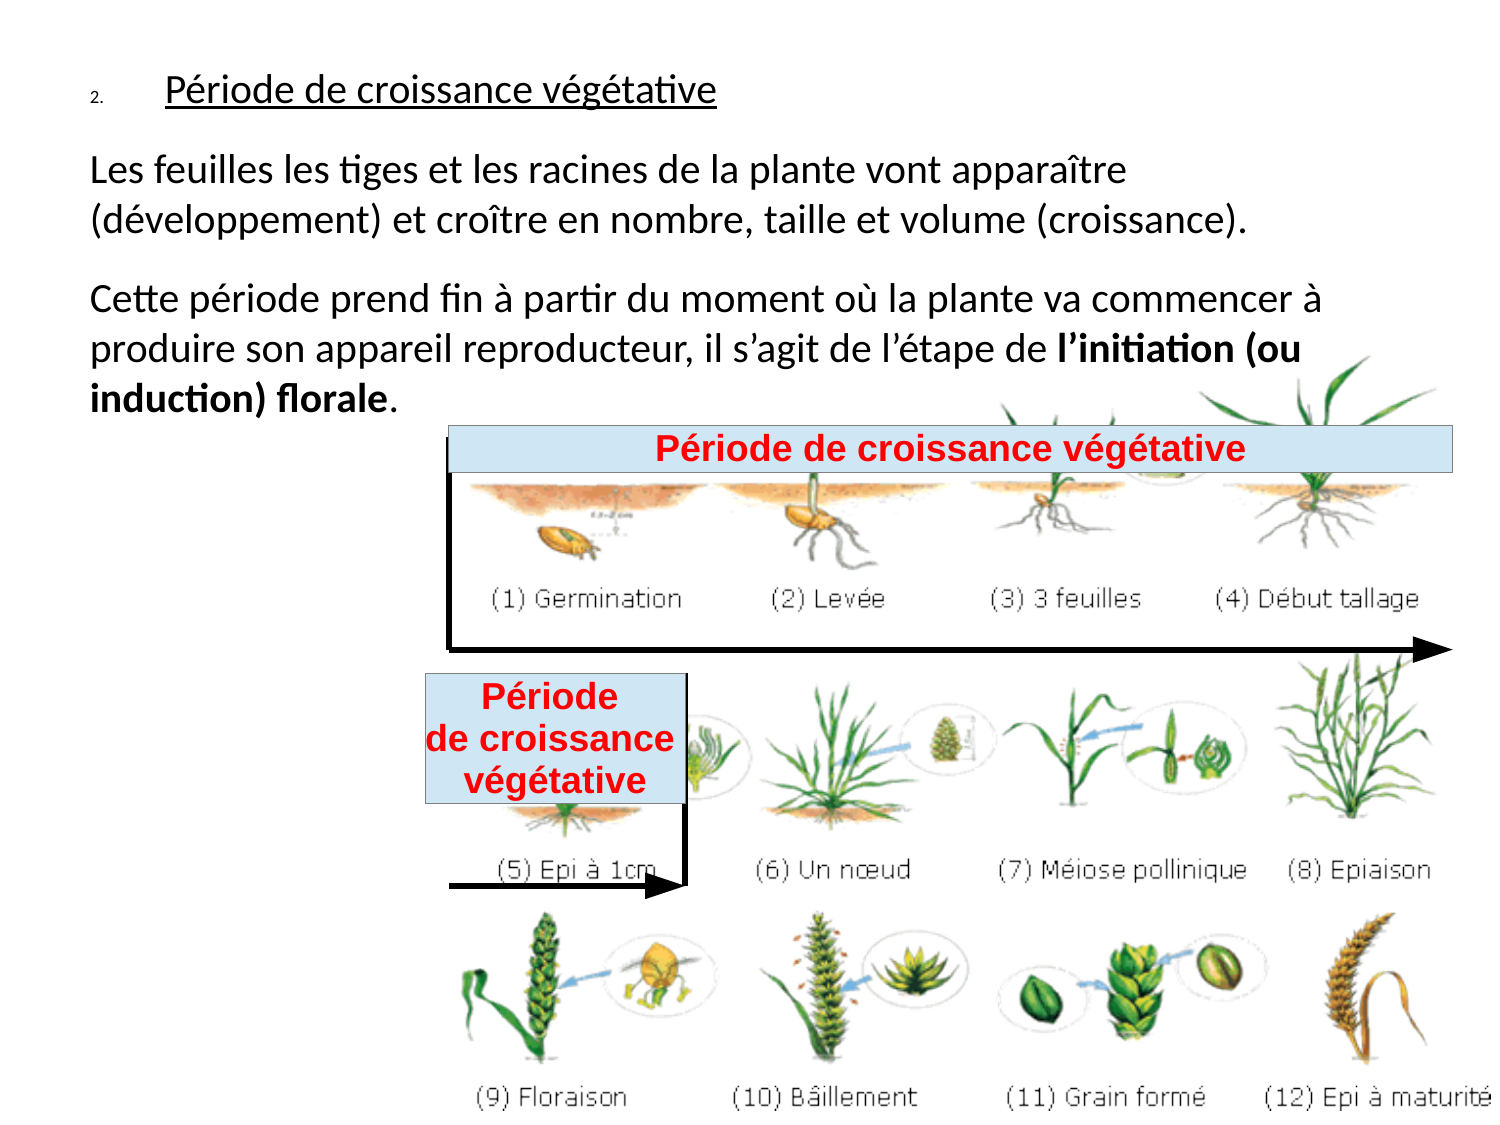

# Période de croissance végétative
Les feuilles les tiges et les racines de la plante vont apparaître (développement) et croître en nombre, taille et volume (croissance).
Cette période prend fin à partir du moment où la plante va commencer à produire son appareil reproducteur, il s’agit de l’étape de l’initiation (ou induction) florale.
Période de croissance végétative
Période
de croissance
végétative